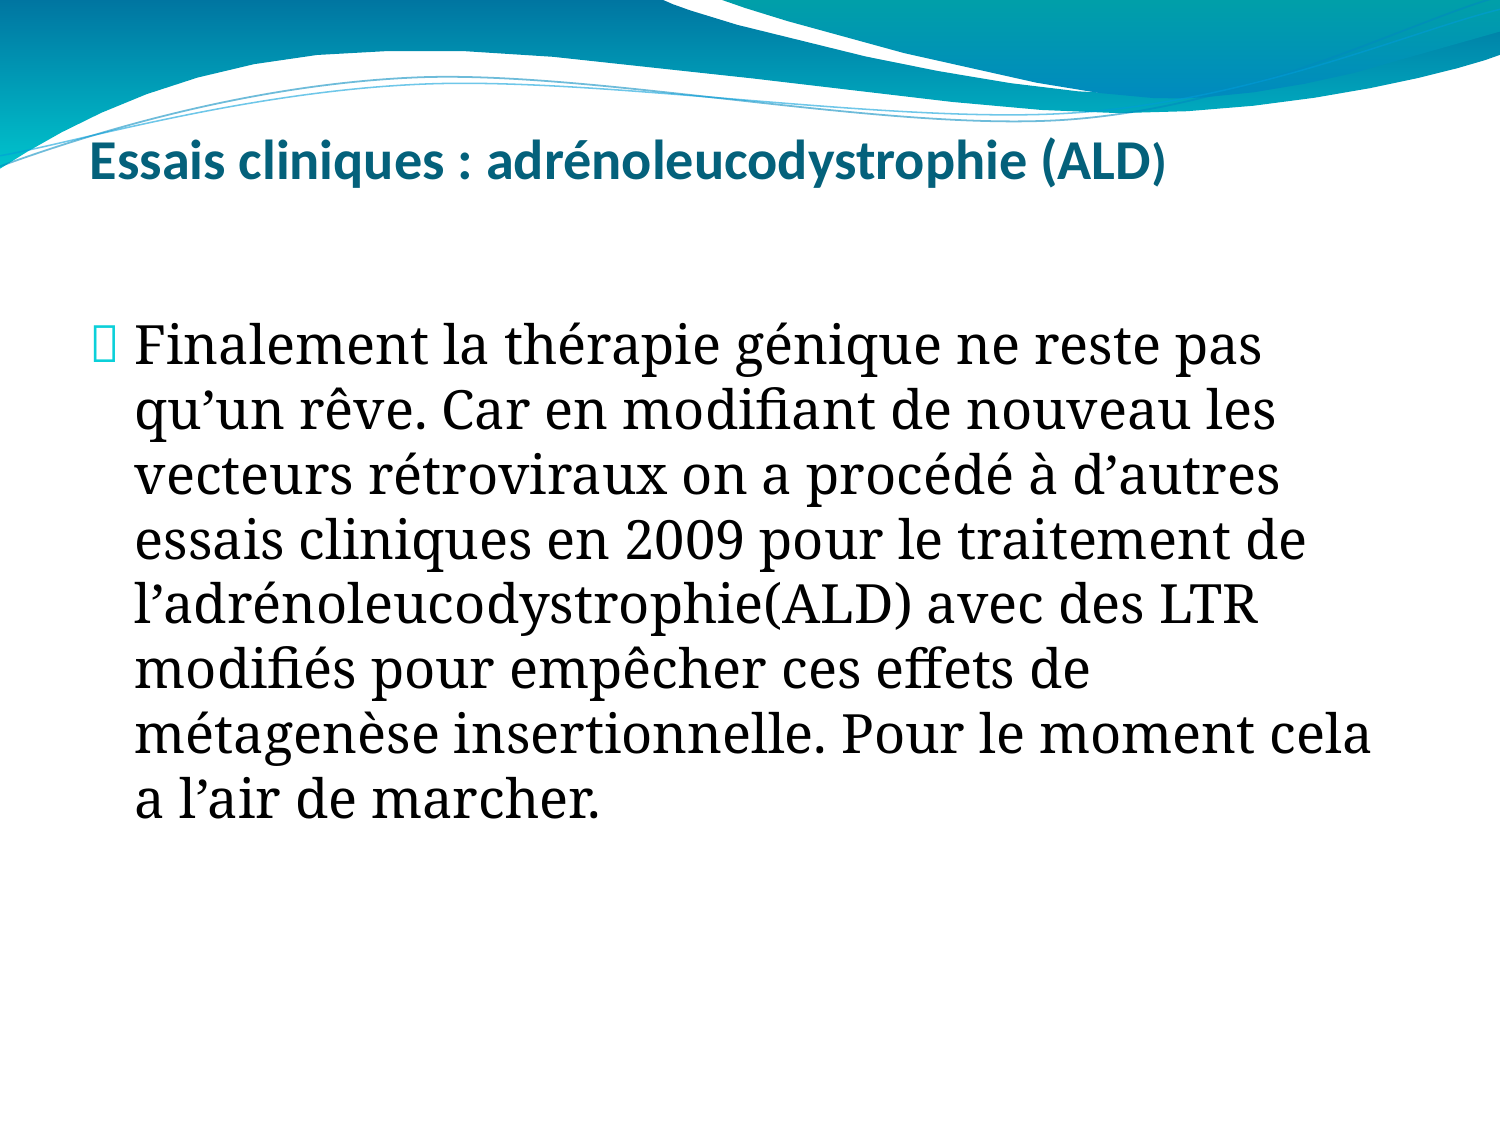

# Essais cliniques : adrénoleucodystrophie (ALD)
Finalement la thérapie génique ne reste pas qu’un rêve. Car en modifiant de nouveau les vecteurs rétroviraux on a procédé à d’autres essais cliniques en 2009 pour le traitement de l’adrénoleucodystrophie(ALD) avec des LTR modifiés pour empêcher ces effets de métagenèse insertionnelle. Pour le moment cela a l’air de marcher.